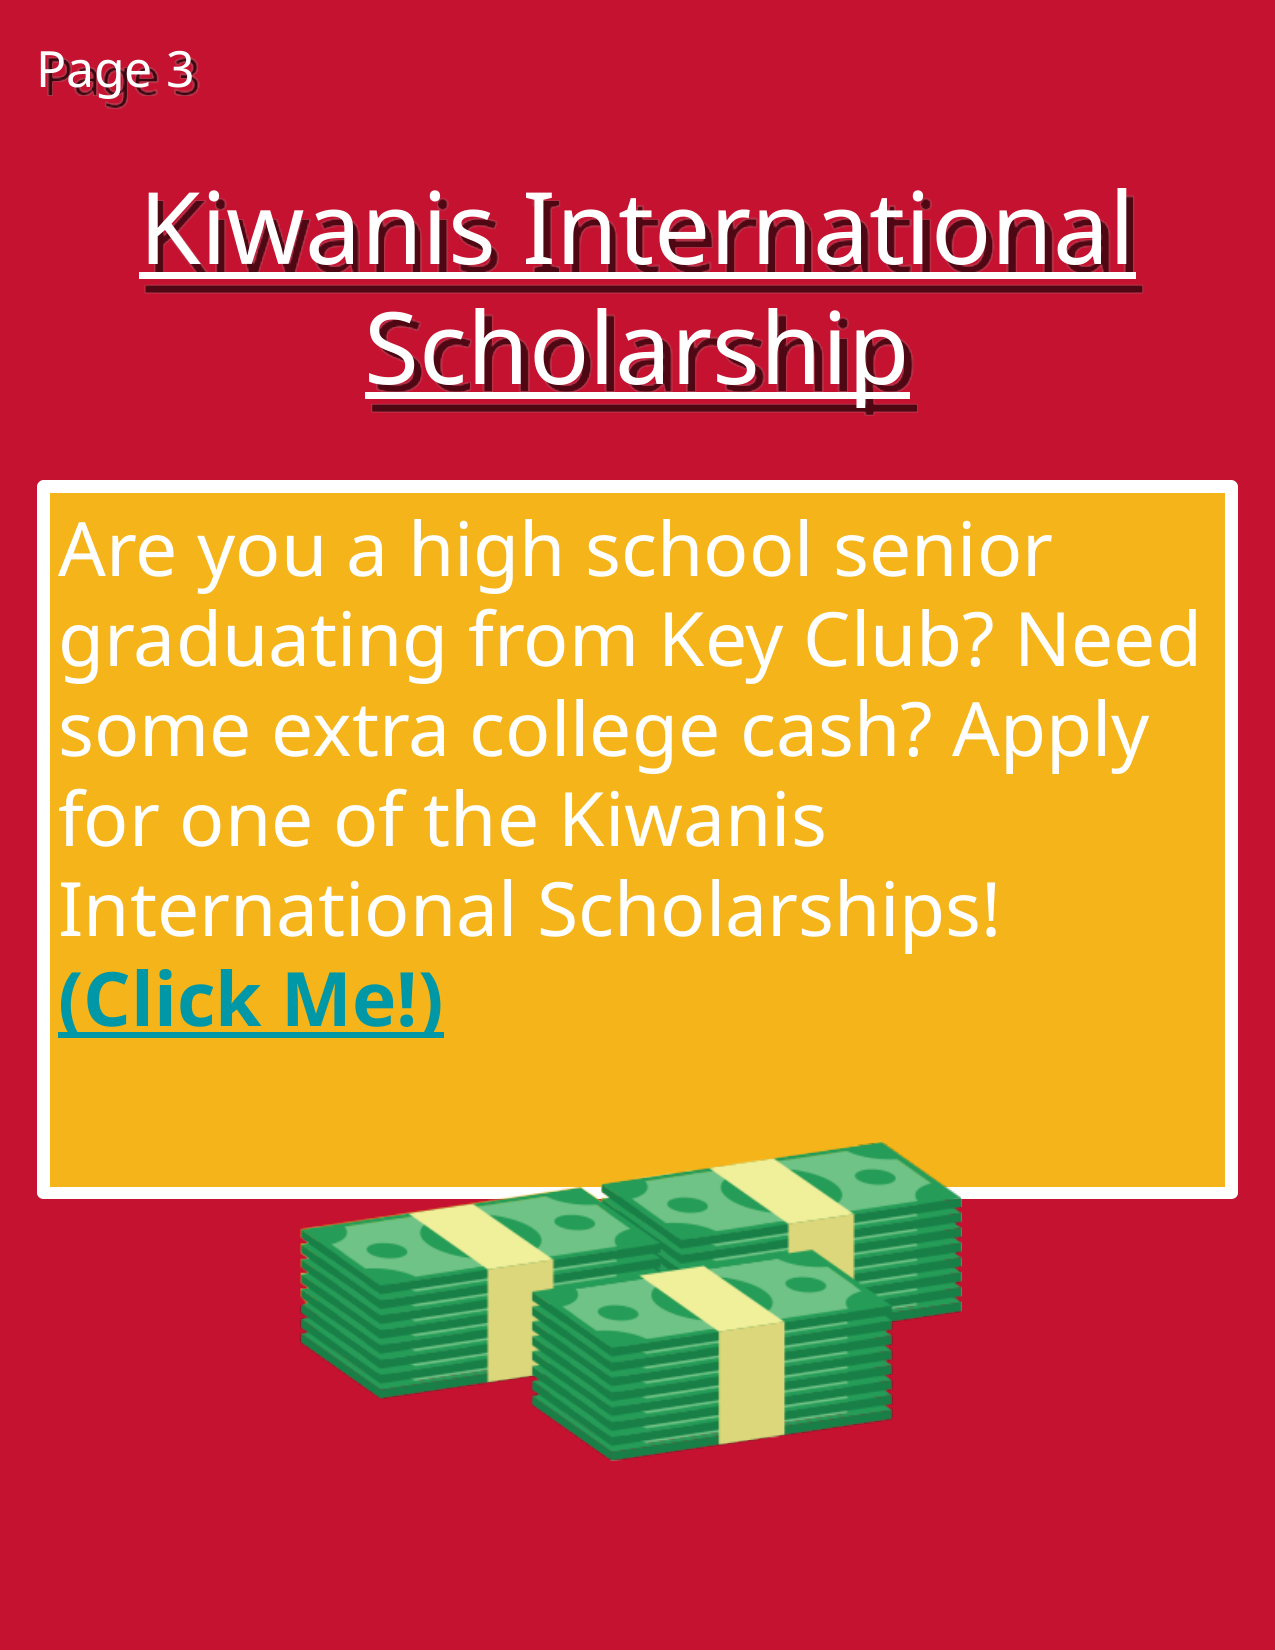

Page 3
# Kiwanis International Scholarship
Are you a high school senior graduating from Key Club? Need some extra college cash? Apply for one of the Kiwanis International Scholarships!
(Click Me!)